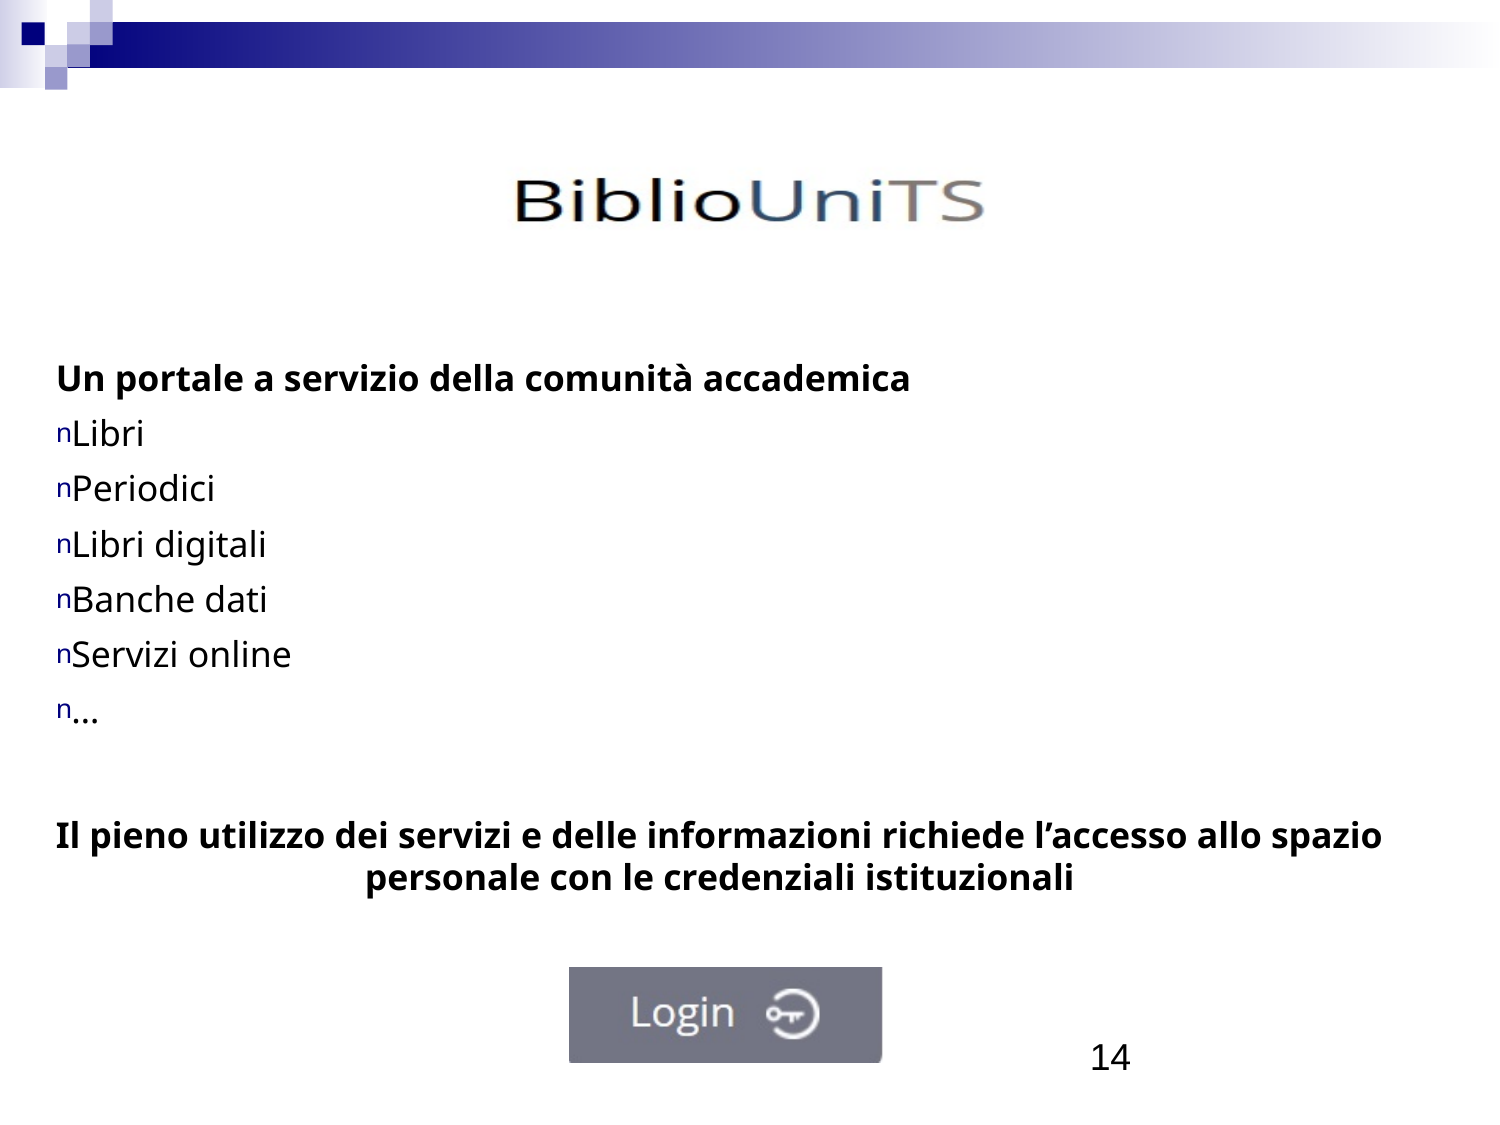

# Un portale a servizio della comunità accademica
Libri
Periodici
Libri digitali
Banche dati
Servizi online
…
Il pieno utilizzo dei servizi e delle informazioni richiede l’accesso allo spazio personale con le credenziali istituzionali